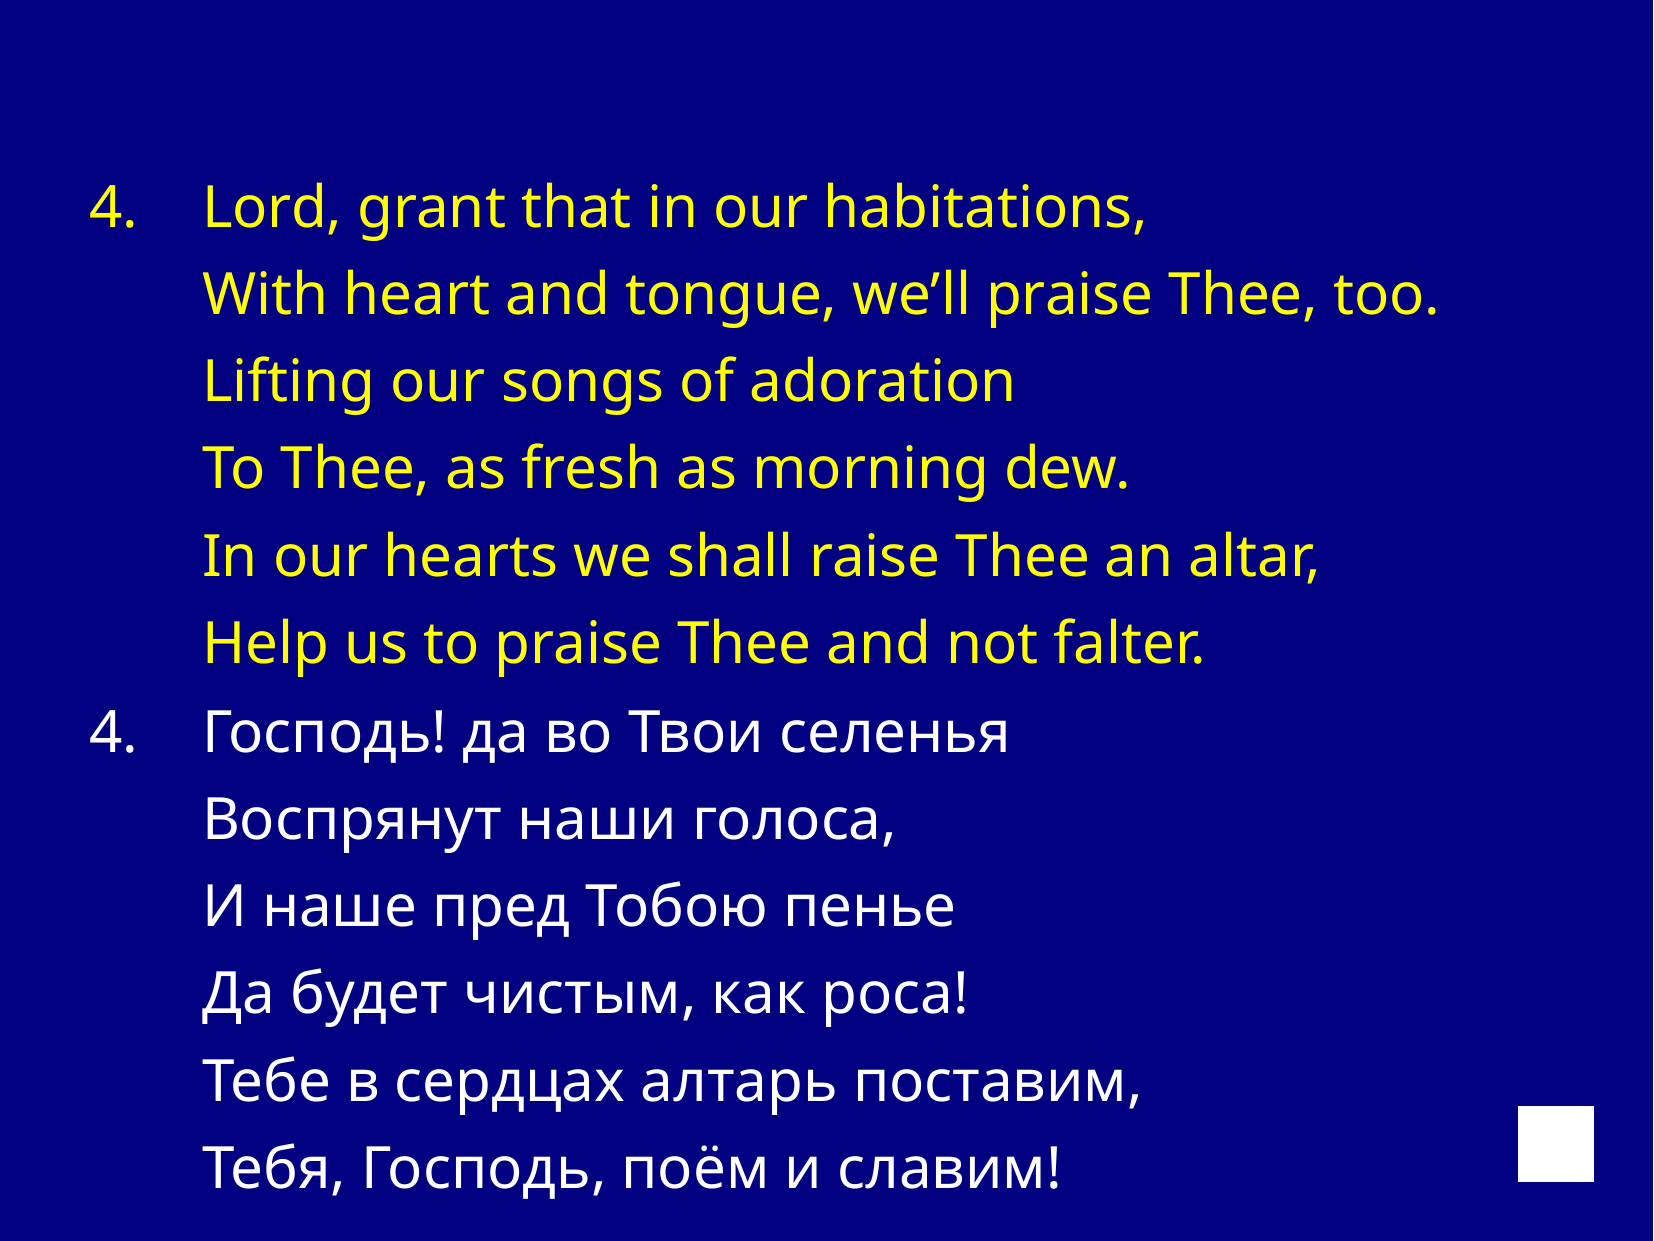

4.	Lord, grant that in our habitations,
	With heart and tongue, we’ll praise Thee, too.
	Lifting our songs of adoration
	To Thee, as fresh as morning dew.
	In our hearts we shall raise Thee an altar,
	Help us to praise Thee and not falter.
4.	Господь! да во Твои селенья
	Воспрянут наши голоса,
	И наше пред Тобою пенье
	Да будет чистым, как роса!
	Тебе в сердцах алтарь поставим,
	Тебя, Господь, поём и славим!